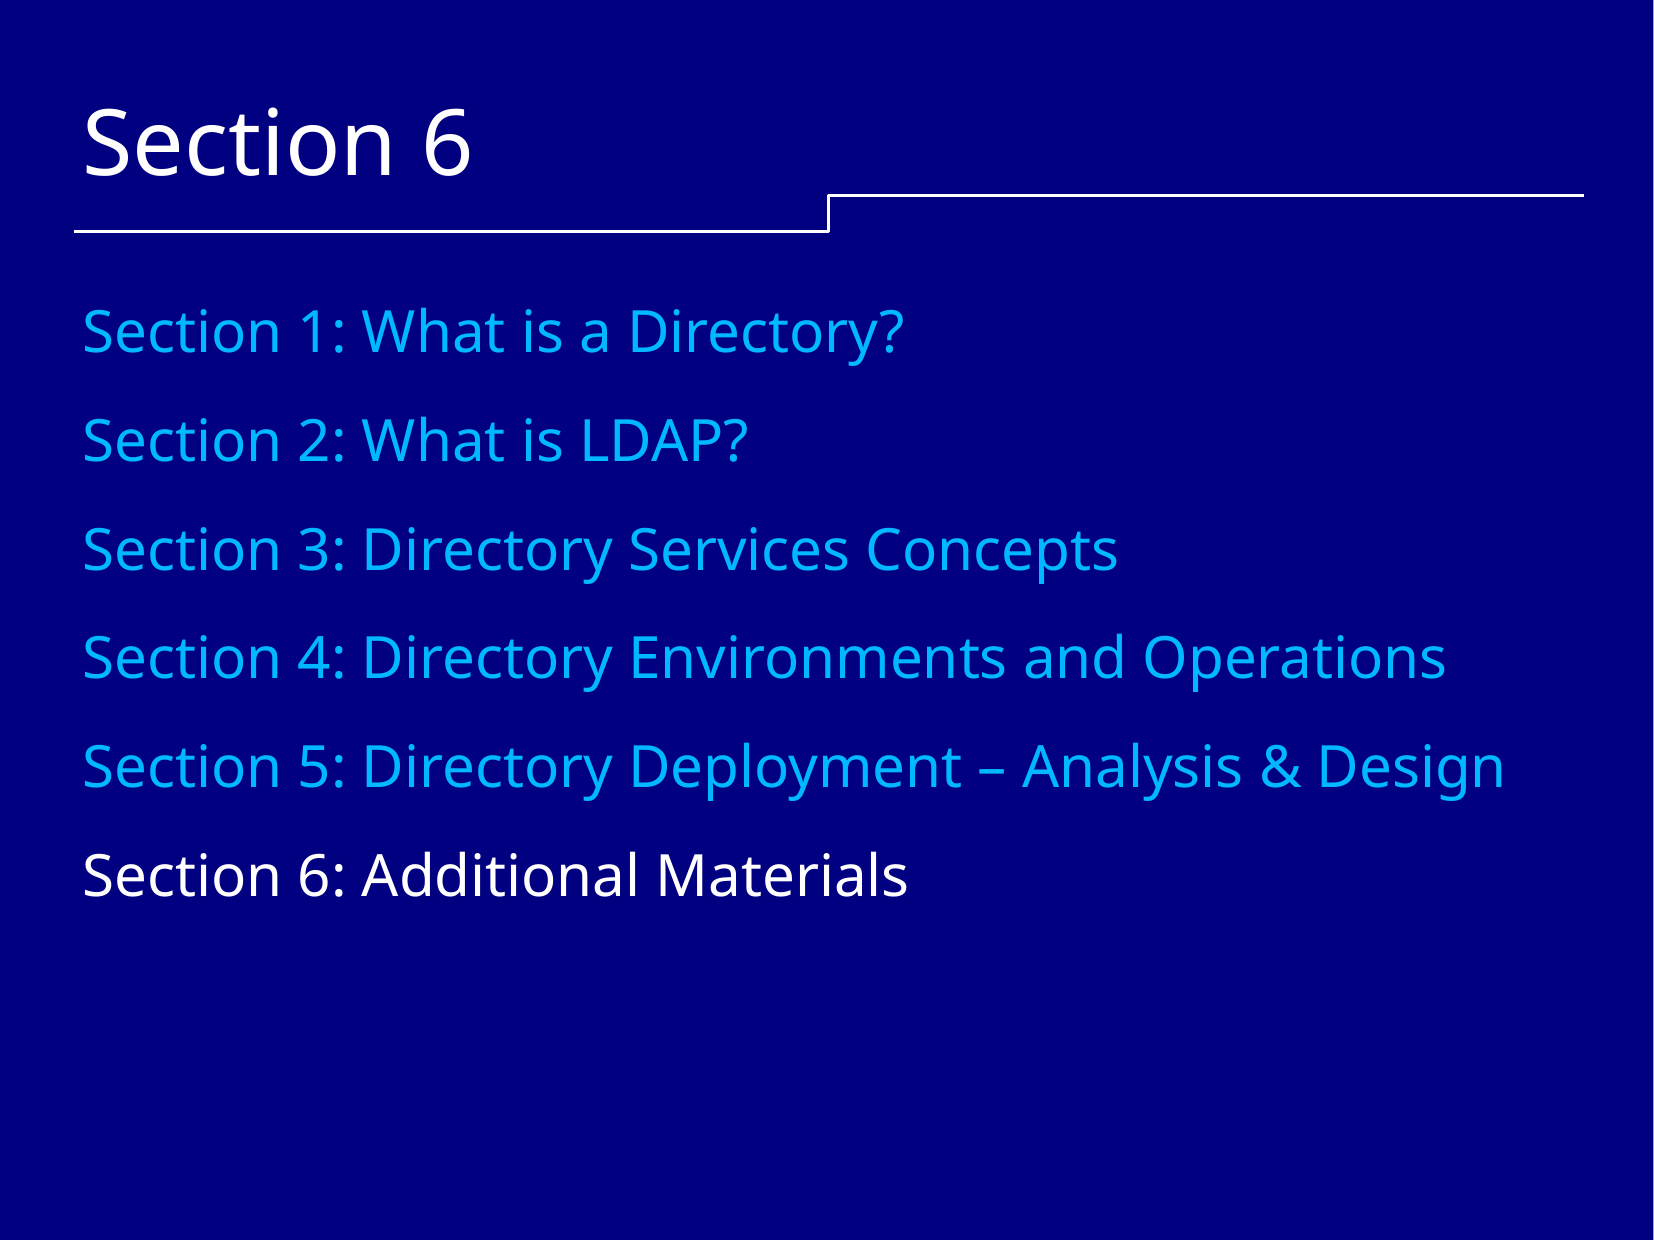

# Section 6
Section 1: What is a Directory?
Section 2: What is LDAP?
Section 3: Directory Services Concepts
Section 4: Directory Environments and Operations
Section 5: Directory Deployment – Analysis & Design
Section 6: Additional Materials